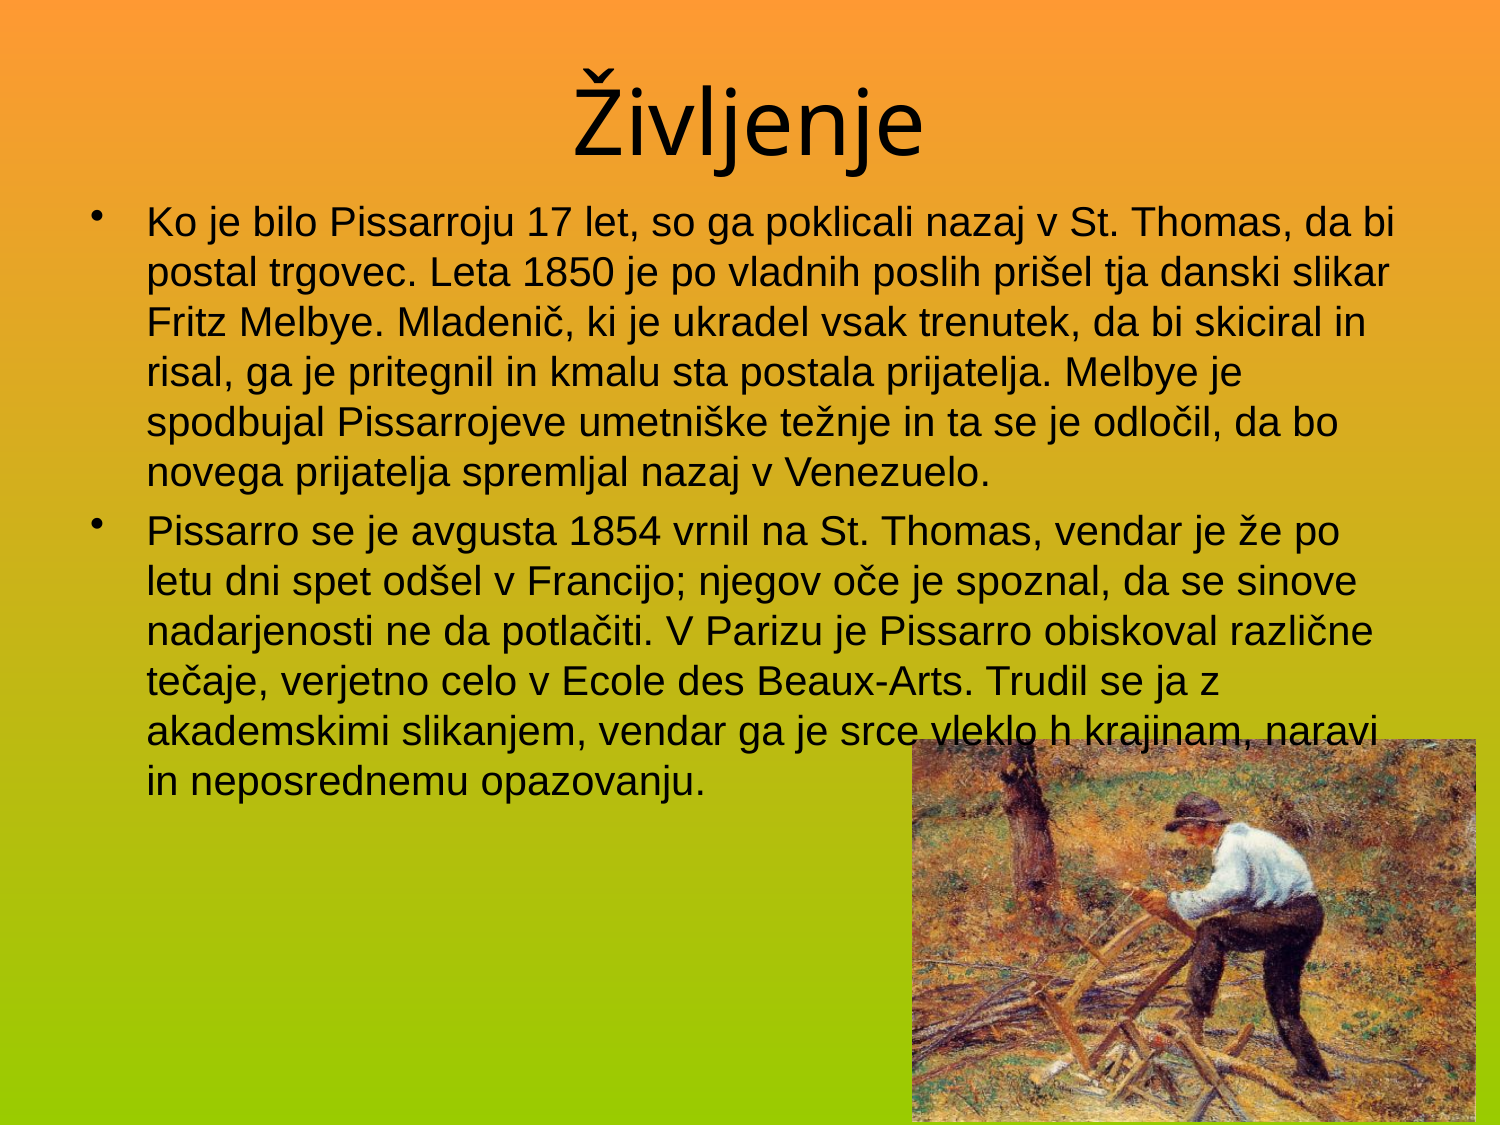

# Življenje
Ko je bilo Pissarroju 17 let, so ga poklicali nazaj v St. Thomas, da bi postal trgovec. Leta 1850 je po vladnih poslih prišel tja danski slikar Fritz Melbye. Mladenič, ki je ukradel vsak trenutek, da bi skiciral in risal, ga je pritegnil in kmalu sta postala prijatelja. Melbye je spodbujal Pissarrojeve umetniške težnje in ta se je odločil, da bo novega prijatelja spremljal nazaj v Venezuelo.
Pissarro se je avgusta 1854 vrnil na St. Thomas, vendar je že po letu dni spet odšel v Francijo; njegov oče je spoznal, da se sinove nadarjenosti ne da potlačiti. V Parizu je Pissarro obiskoval različne tečaje, verjetno celo v Ecole des Beaux-Arts. Trudil se ja z akademskimi slikanjem, vendar ga je srce vleklo h krajinam, naravi in neposrednemu opazovanju.